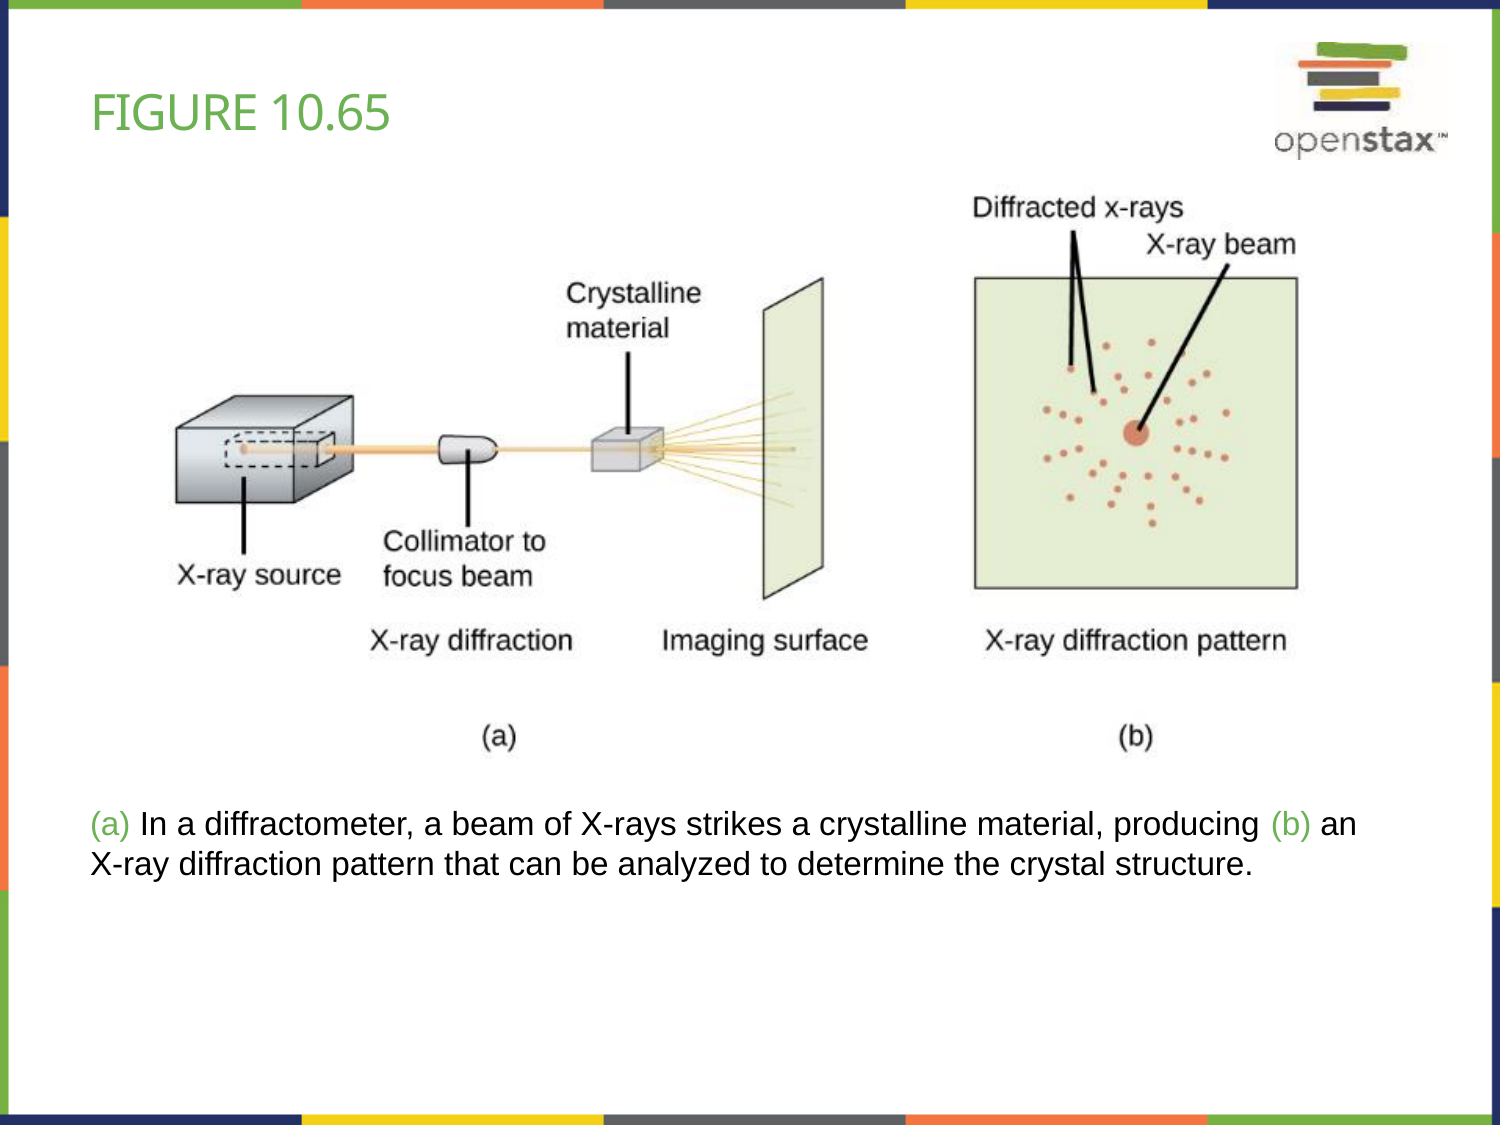

# Figure 10.65
(a) In a diffractometer, a beam of X-rays strikes a crystalline material, producing (b) an X-ray diffraction pattern that can be analyzed to determine the crystal structure.